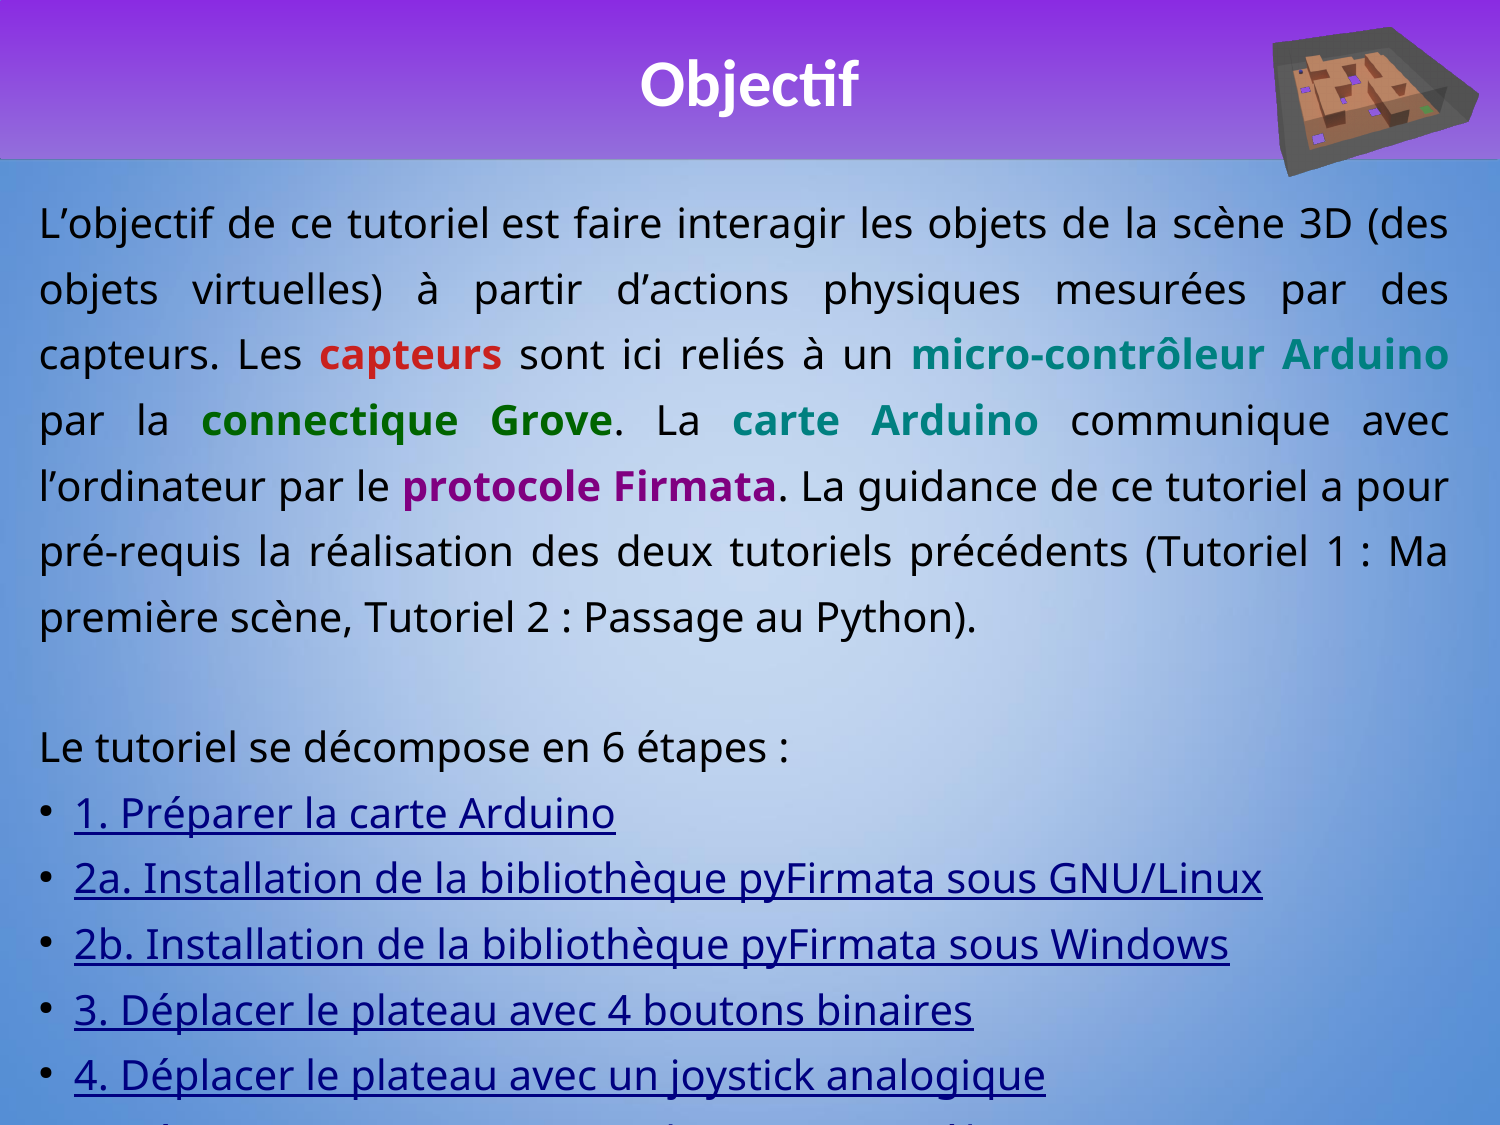

Objectif
L’objectif de ce tutoriel est faire interagir les objets de la scène 3D (des objets virtuelles) à partir d’actions physiques mesurées par des capteurs. Les capteurs sont ici reliés à un micro-contrôleur Arduino par la connectique Grove. La carte Arduino communique avec l’ordinateur par le protocole Firmata. La guidance de ce tutoriel a pour pré-requis la réalisation des deux tutoriels précédents (Tutoriel 1 : Ma première scène, Tutoriel 2 : Passage au Python).
Le tutoriel se décompose en 6 étapes :
1. Préparer la carte Arduino
2a. Installation de la bibliothèque pyFirmata sous GNU/Linux
2b. Installation de la bibliothèque pyFirmata sous Windows
3. Déplacer le plateau avec 4 boutons binaires
4. Déplacer le plateau avec un joystick analogique
5. Détecter automatiquement le micro-contrôleur
6. Inclure pyFirmata dans la distribution de l'exécutable